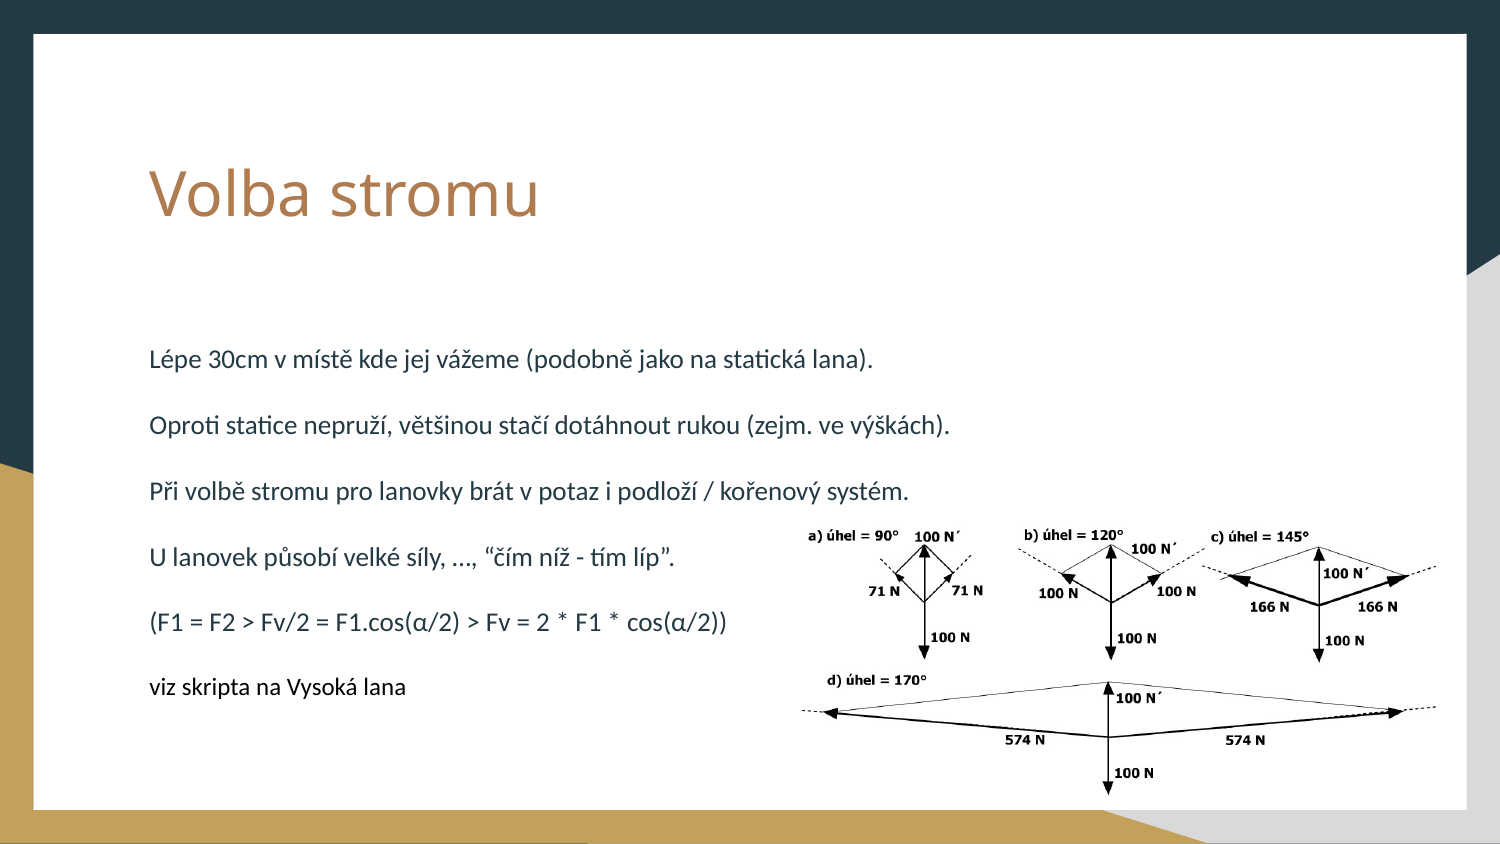

# Volba stromu
Lépe 30cm v místě kde jej vážeme (podobně jako na statická lana).
Oproti statice nepruží, většinou stačí dotáhnout rukou (zejm. ve výškách).
Při volbě stromu pro lanovky brát v potaz i podloží / kořenový systém.
U lanovek působí velké síly, …, “čím níž - tím líp”.
(F1 = F2 > Fv/2 = F1.cos(α/2) > Fv = 2 * F1 * cos(α/2))
viz skripta na Vysoká lana